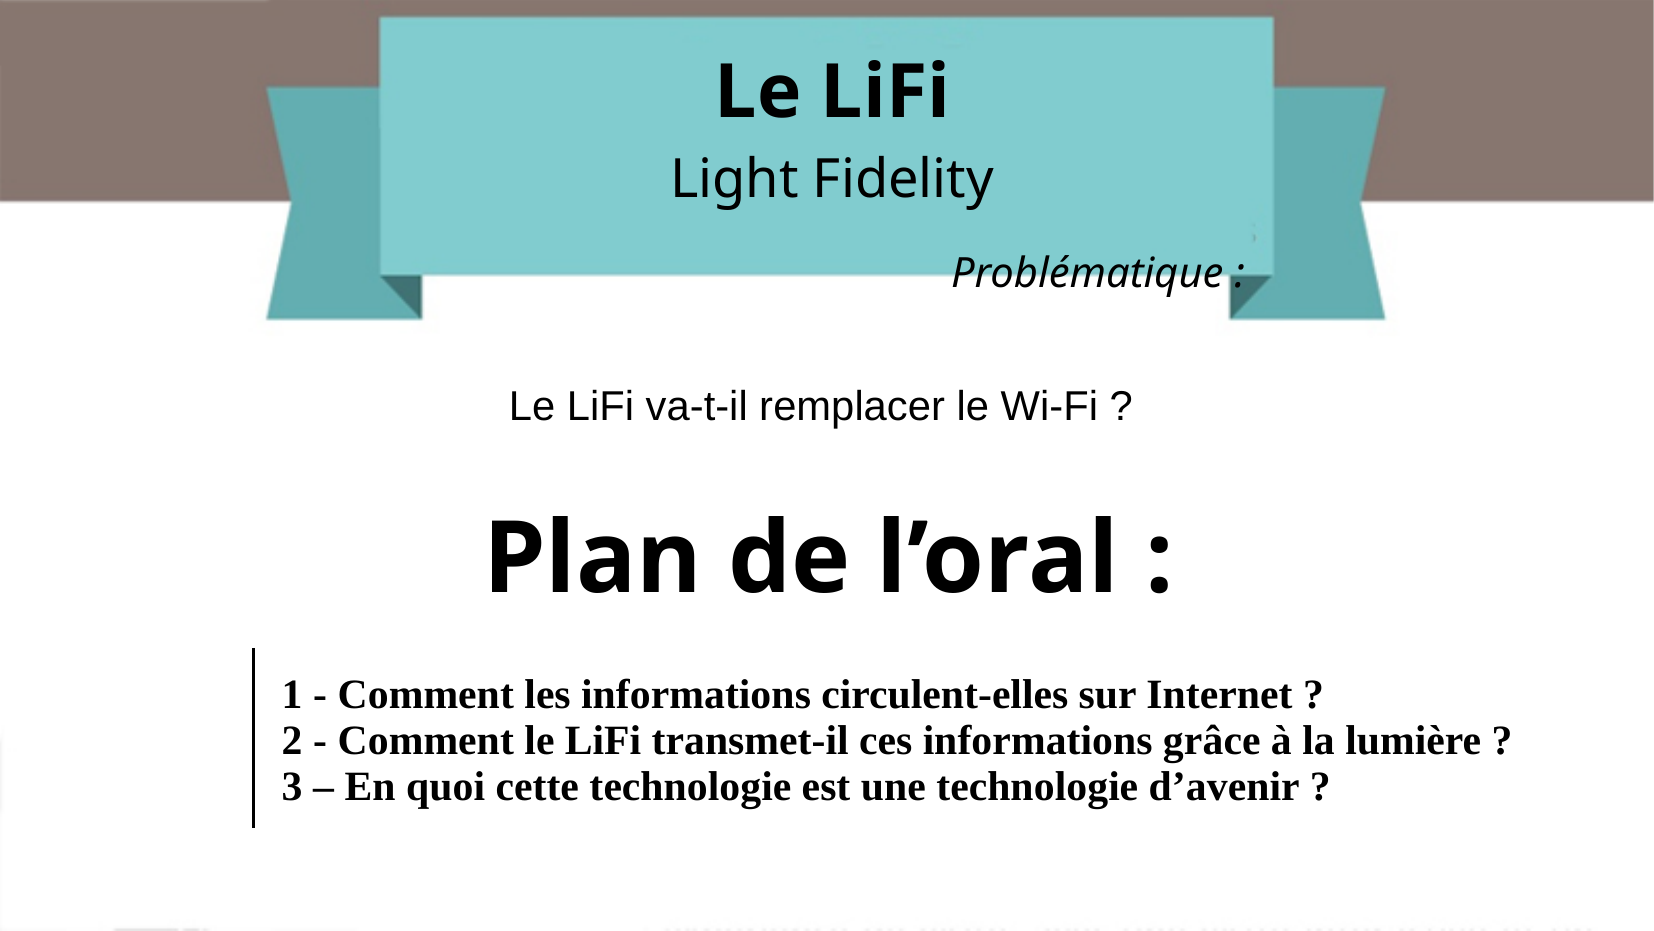

Le LiFi
Light Fidelity
Problématique :
Le LiFi va-t-il remplacer le Wi-Fi ?
# Plan de l’oral :
1 - Comment les informations circulent-elles sur Internet ?
2 - Comment le LiFi transmet-il ces informations grâce à la lumière ?
3 – En quoi cette technologie est une technologie d’avenir ?